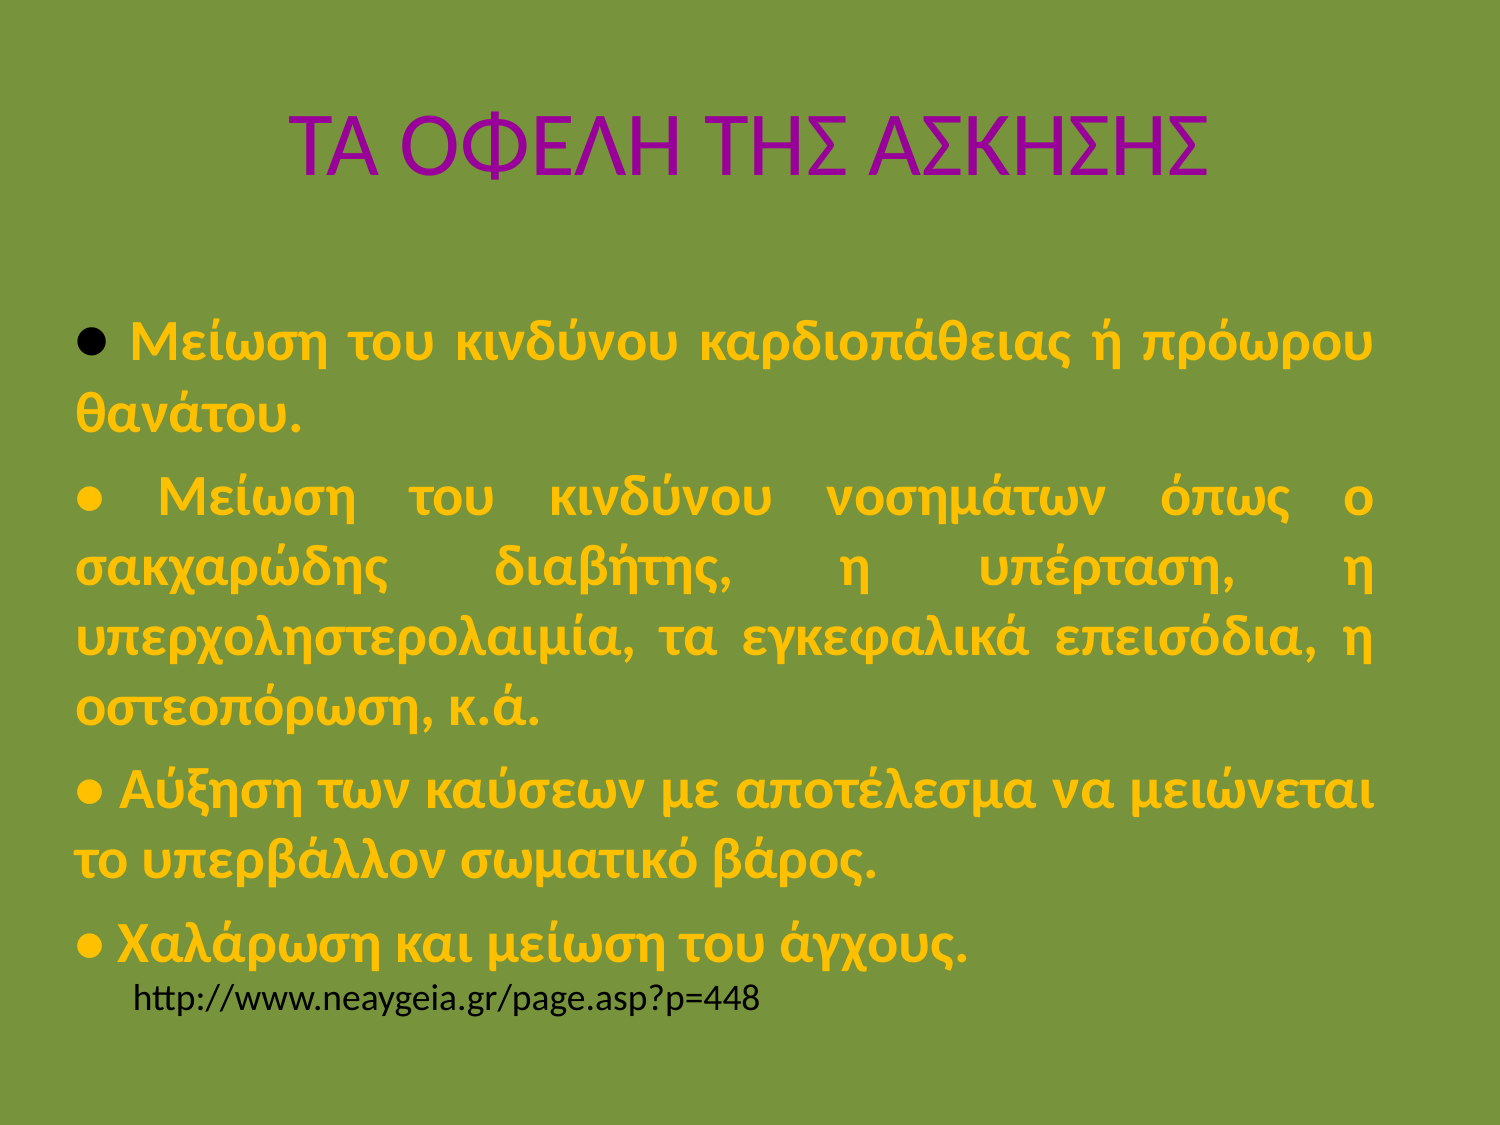

# ΤΑ ΟΦΕΛΗ ΤΗΣ ΑΣΚΗΣΗΣ
• Μείωση του κινδύνου καρδιοπάθειας ή πρόωρου θανάτου.
• Μείωση του κινδύνου νοσημάτων όπως ο σακχαρώδης διαβήτης, η υπέρταση, η υπερχοληστερολαιμία, τα εγκεφαλικά επεισόδια, η οστεοπόρωση, κ.ά.
• Αύξηση των καύσεων με αποτέλεσμα να μειώνεται το υπερβάλλον σωματικό βάρος.
• Χαλάρωση και μείωση του άγχους.
http://www.neaygeia.gr/page.asp?p=448